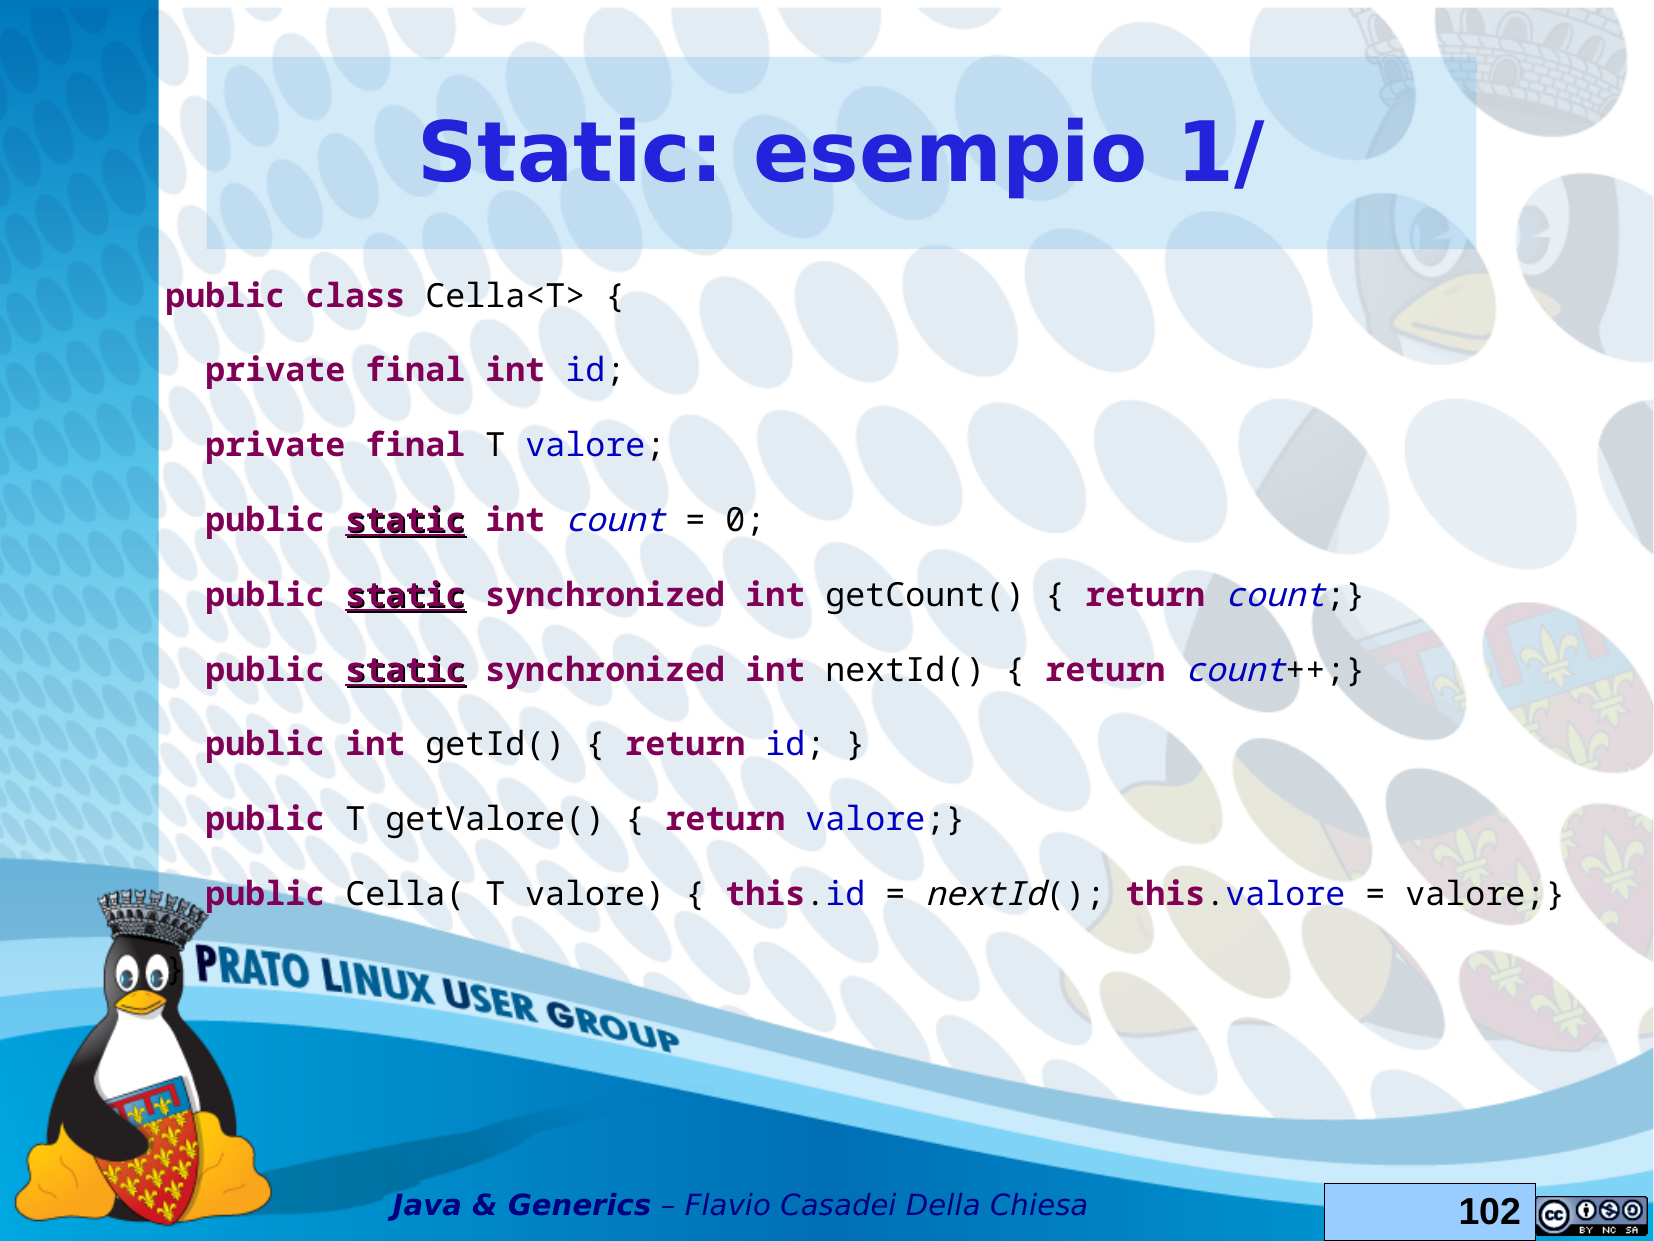

# Static: esempio 1/
public class Cella<T> {
 private final int id;
 private final T valore;
 public static int count = 0;
 public static synchronized int getCount() { return count;}
 public static synchronized int nextId() { return count++;}
 public int getId() { return id; }
 public T getValore() { return valore;}
 public Cella( T valore) { this.id = nextId(); this.valore = valore;}
}